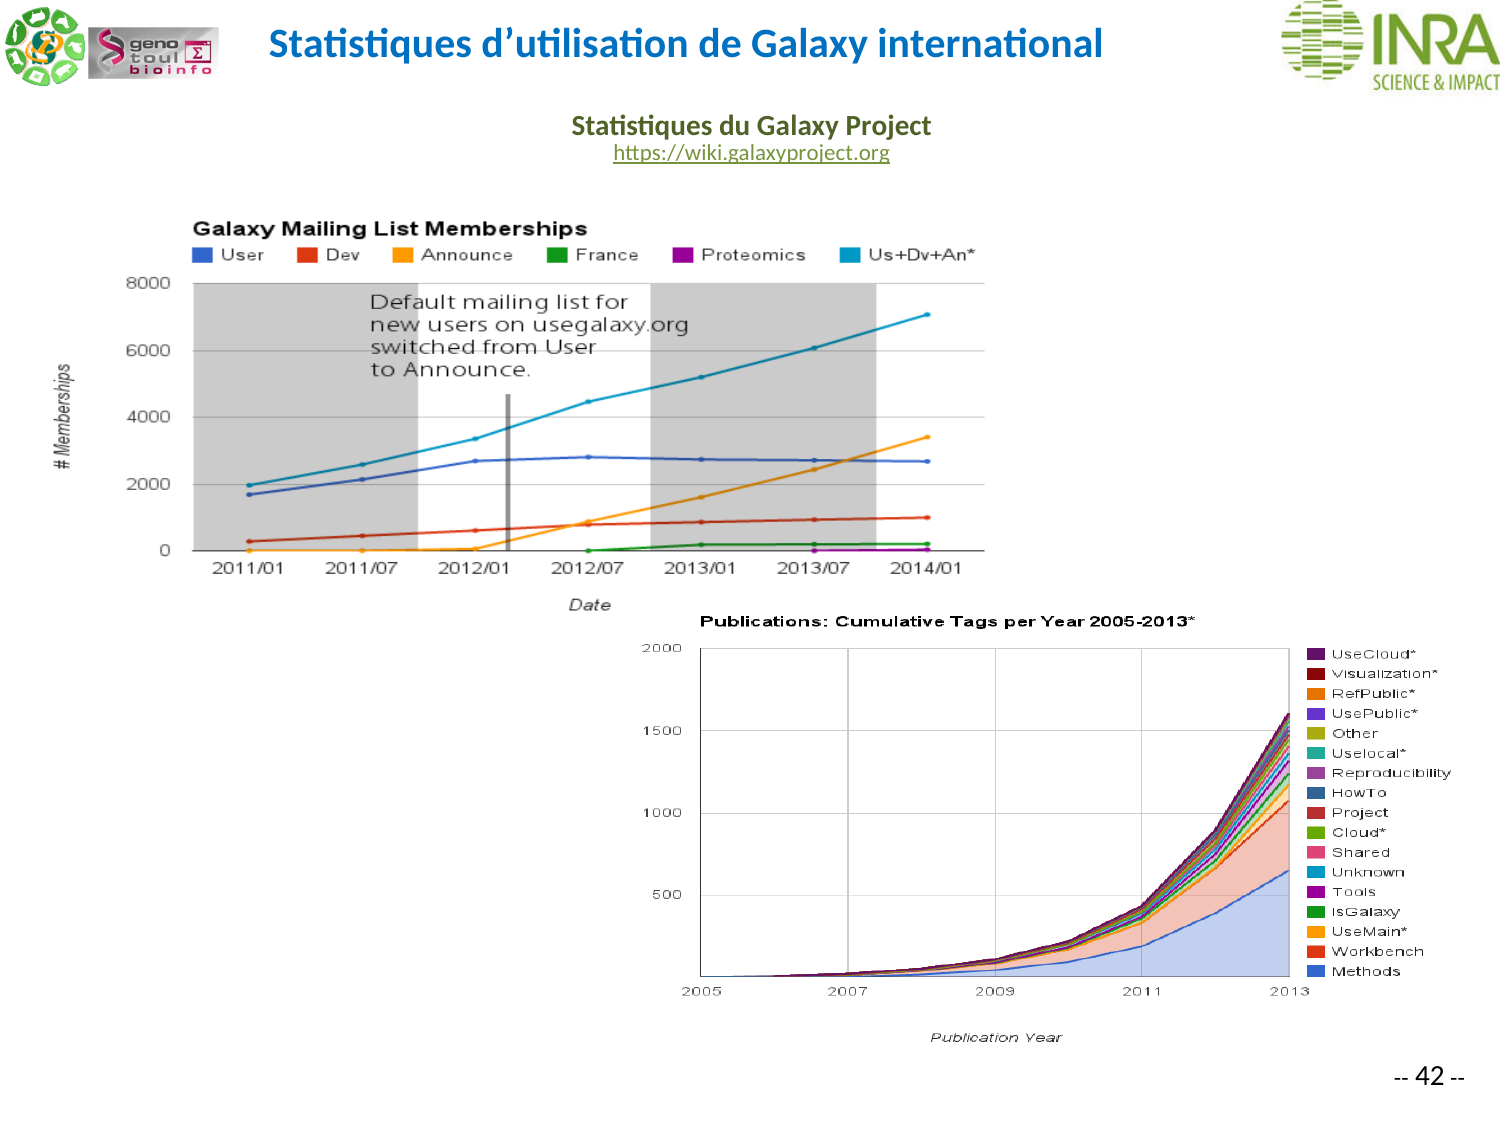

Statistiques d’utilisation de Galaxy international
Statistiques du Galaxy Project
https://wiki.galaxyproject.org